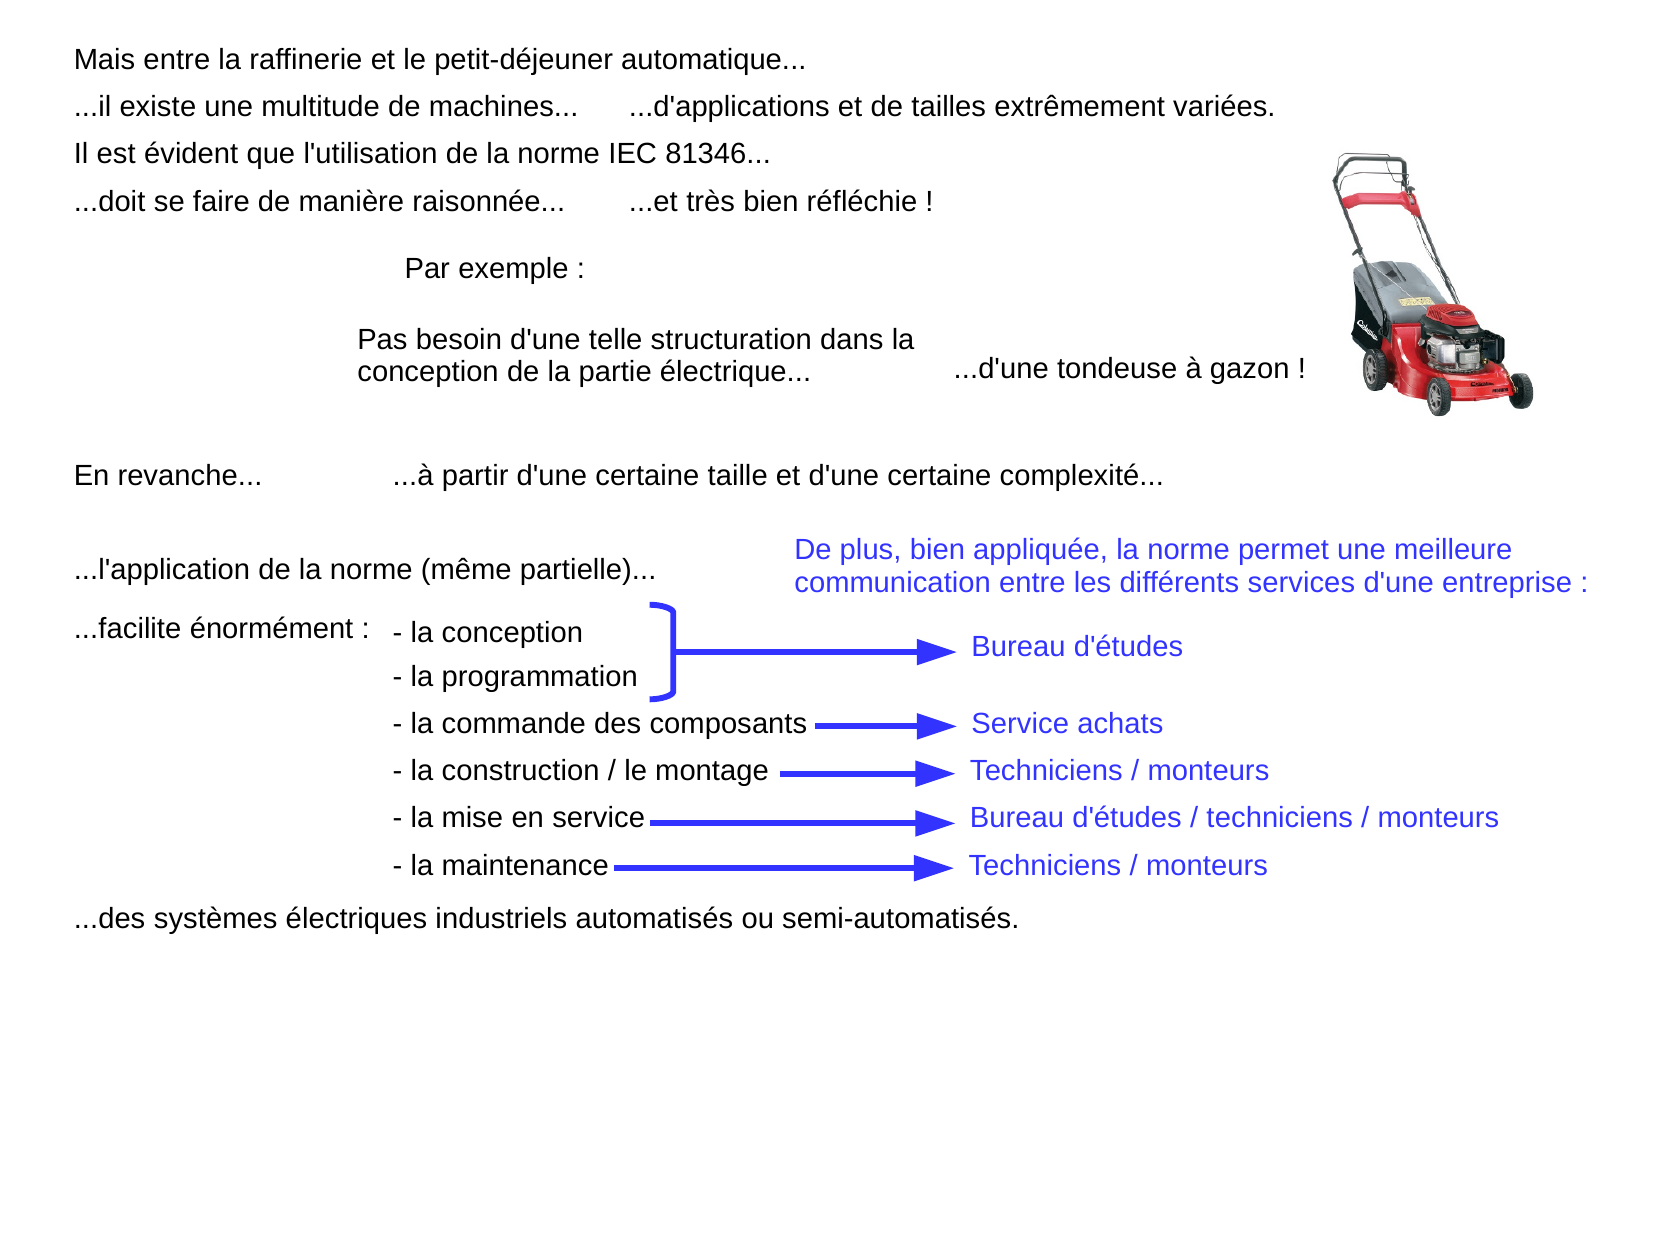

Mais entre la raffinerie et le petit-déjeuner automatique...
...il existe une multitude de machines...
...d'applications et de tailles extrêmement variées.
Il est évident que l'utilisation de la norme IEC 81346...
...doit se faire de manière raisonnée...
...et très bien réfléchie !
Par exemple :
Pas besoin d'une telle structuration dans la conception de la partie électrique...
...d'une tondeuse à gazon !
En revanche...
...à partir d'une certaine taille et d'une certaine complexité...
De plus, bien appliquée, la norme permet une meilleure communication entre les différents services d'une entreprise :
...l'application de la norme (même partielle)...
...facilite énormément :
- la conception
Bureau d'études
- la programmation
Service achats
- la commande des composants
Techniciens / monteurs
- la construction / le montage
Bureau d'études / techniciens / monteurs
- la mise en service
Techniciens / monteurs
- la maintenance
...des systèmes électriques industriels automatisés ou semi-automatisés.